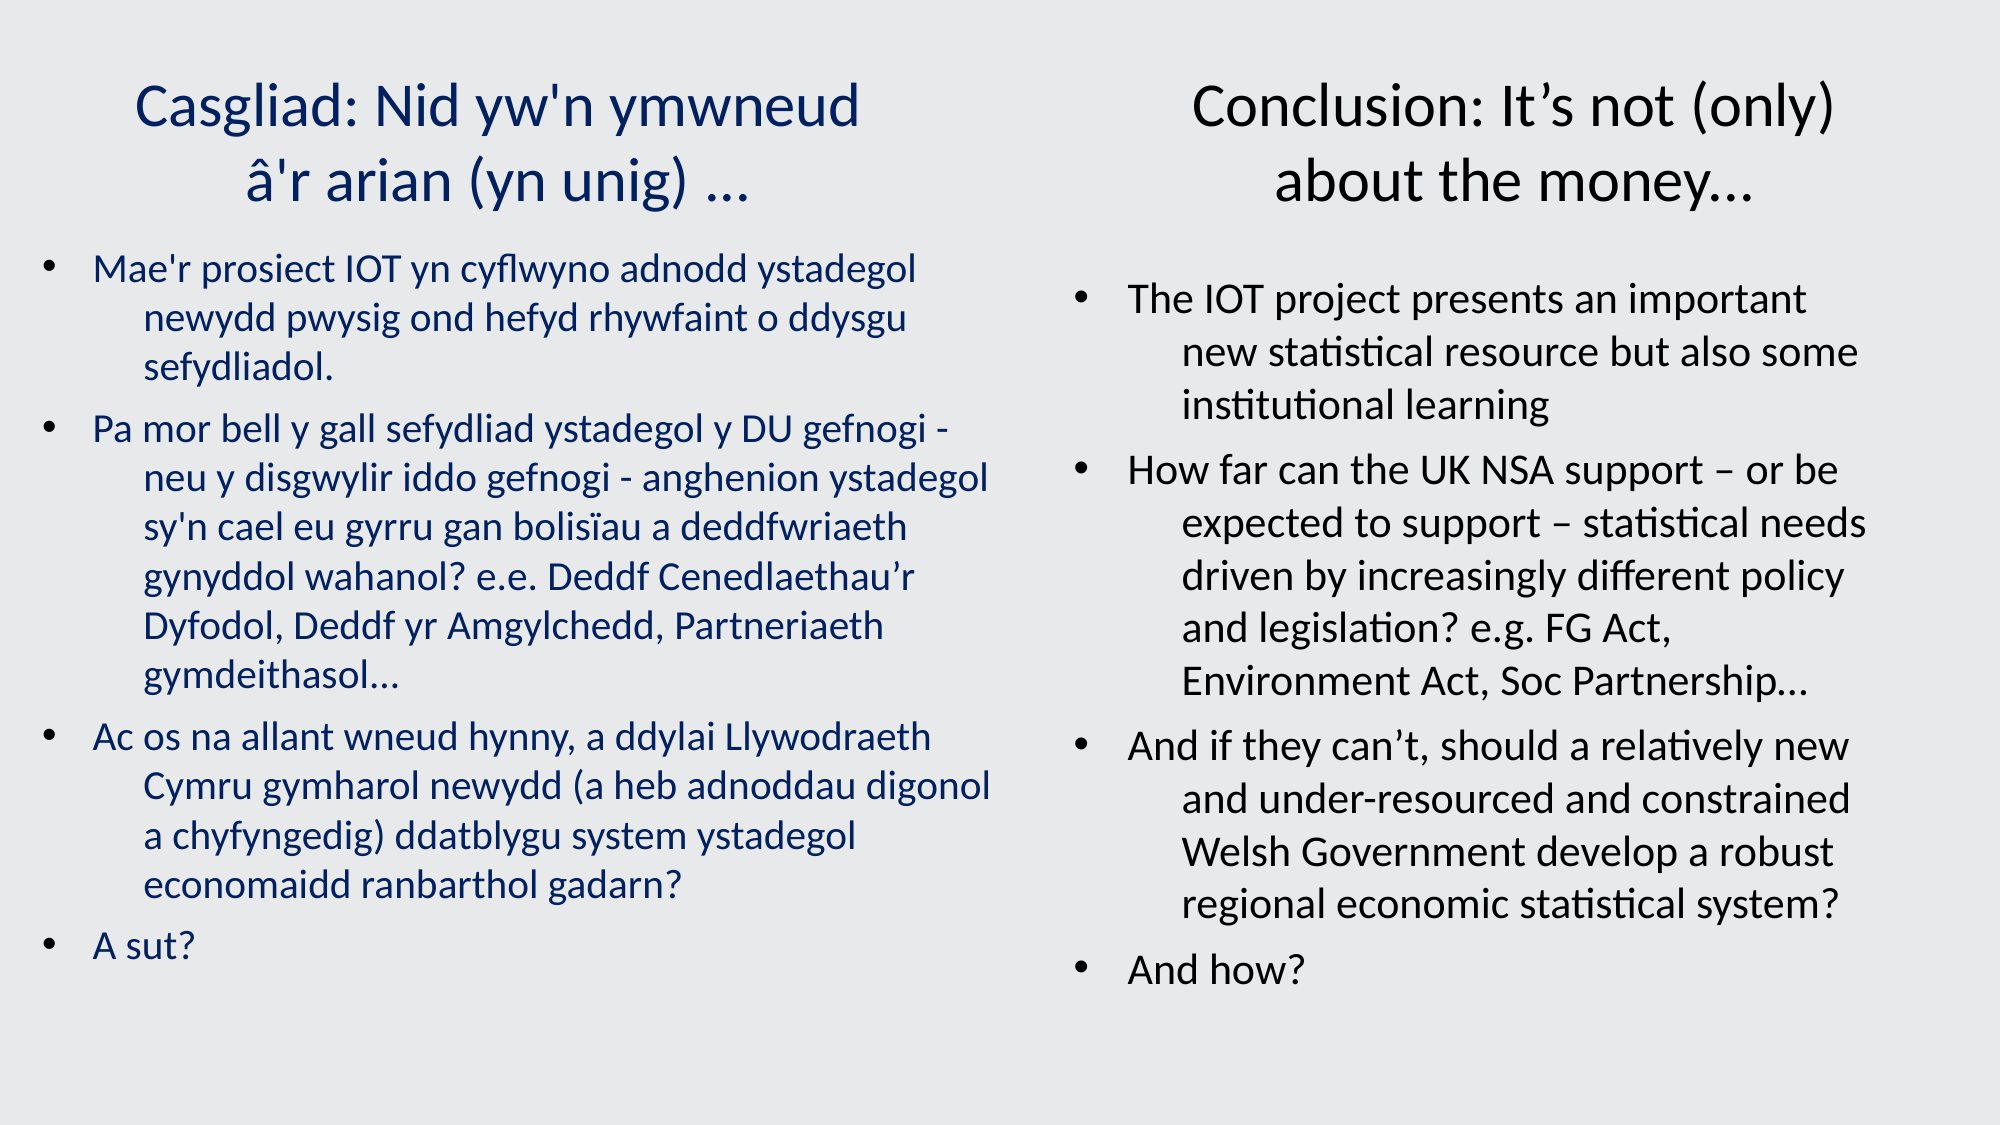

Casgliad: Nid yw'n ymwneud â'r arian (yn unig) ...
Conclusion: It’s not (only) about the money...
Mae'r prosiect IOT yn cyflwyno adnodd ystadegol newydd pwysig ond hefyd rhywfaint o ddysgu sefydliadol.
Pa mor bell y gall sefydliad ystadegol y DU gefnogi - neu y disgwylir iddo gefnogi - anghenion ystadegol sy'n cael eu gyrru gan bolisïau a deddfwriaeth gynyddol wahanol? e.e. Deddf Cenedlaethau’r Dyfodol, Deddf yr Amgylchedd, Partneriaeth gymdeithasol...
Ac os na allant wneud hynny, a ddylai Llywodraeth Cymru gymharol newydd (a heb adnoddau digonol a chyfyngedig) ddatblygu system ystadegol economaidd ranbarthol gadarn?
A sut?
# The IOT project presents an important new statistical resource but also some institutional learning
How far can the UK NSA support – or be expected to support – statistical needs driven by increasingly different policy and legislation? e.g. FG Act, Environment Act, Soc Partnership…
And if they can’t, should a relatively new and under-resourced and constrained Welsh Government develop a robust regional economic statistical system?
And how?